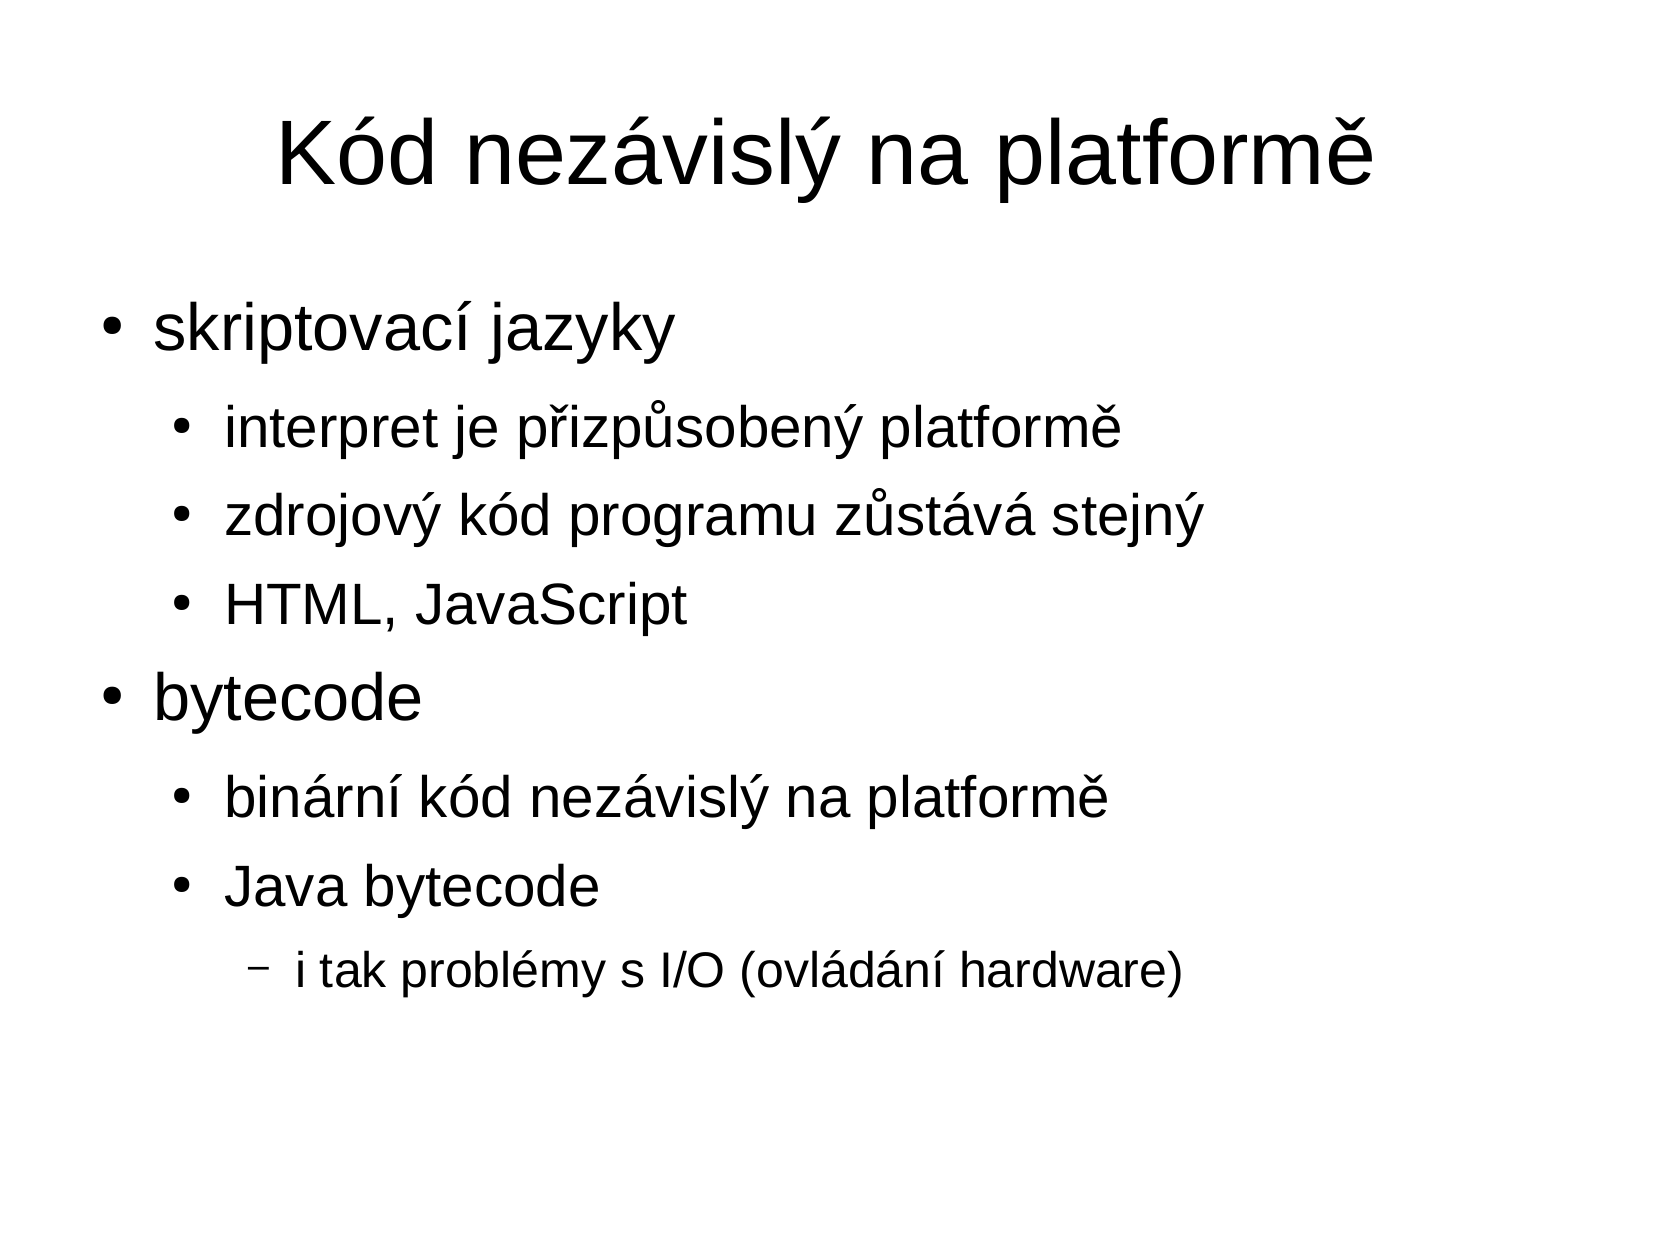

# Kód nezávislý na platformě
skriptovací jazyky
interpret je přizpůsobený platformě
zdrojový kód programu zůstává stejný
HTML, JavaScript
bytecode
binární kód nezávislý na platformě
Java bytecode
i tak problémy s I/O (ovládání hardware)